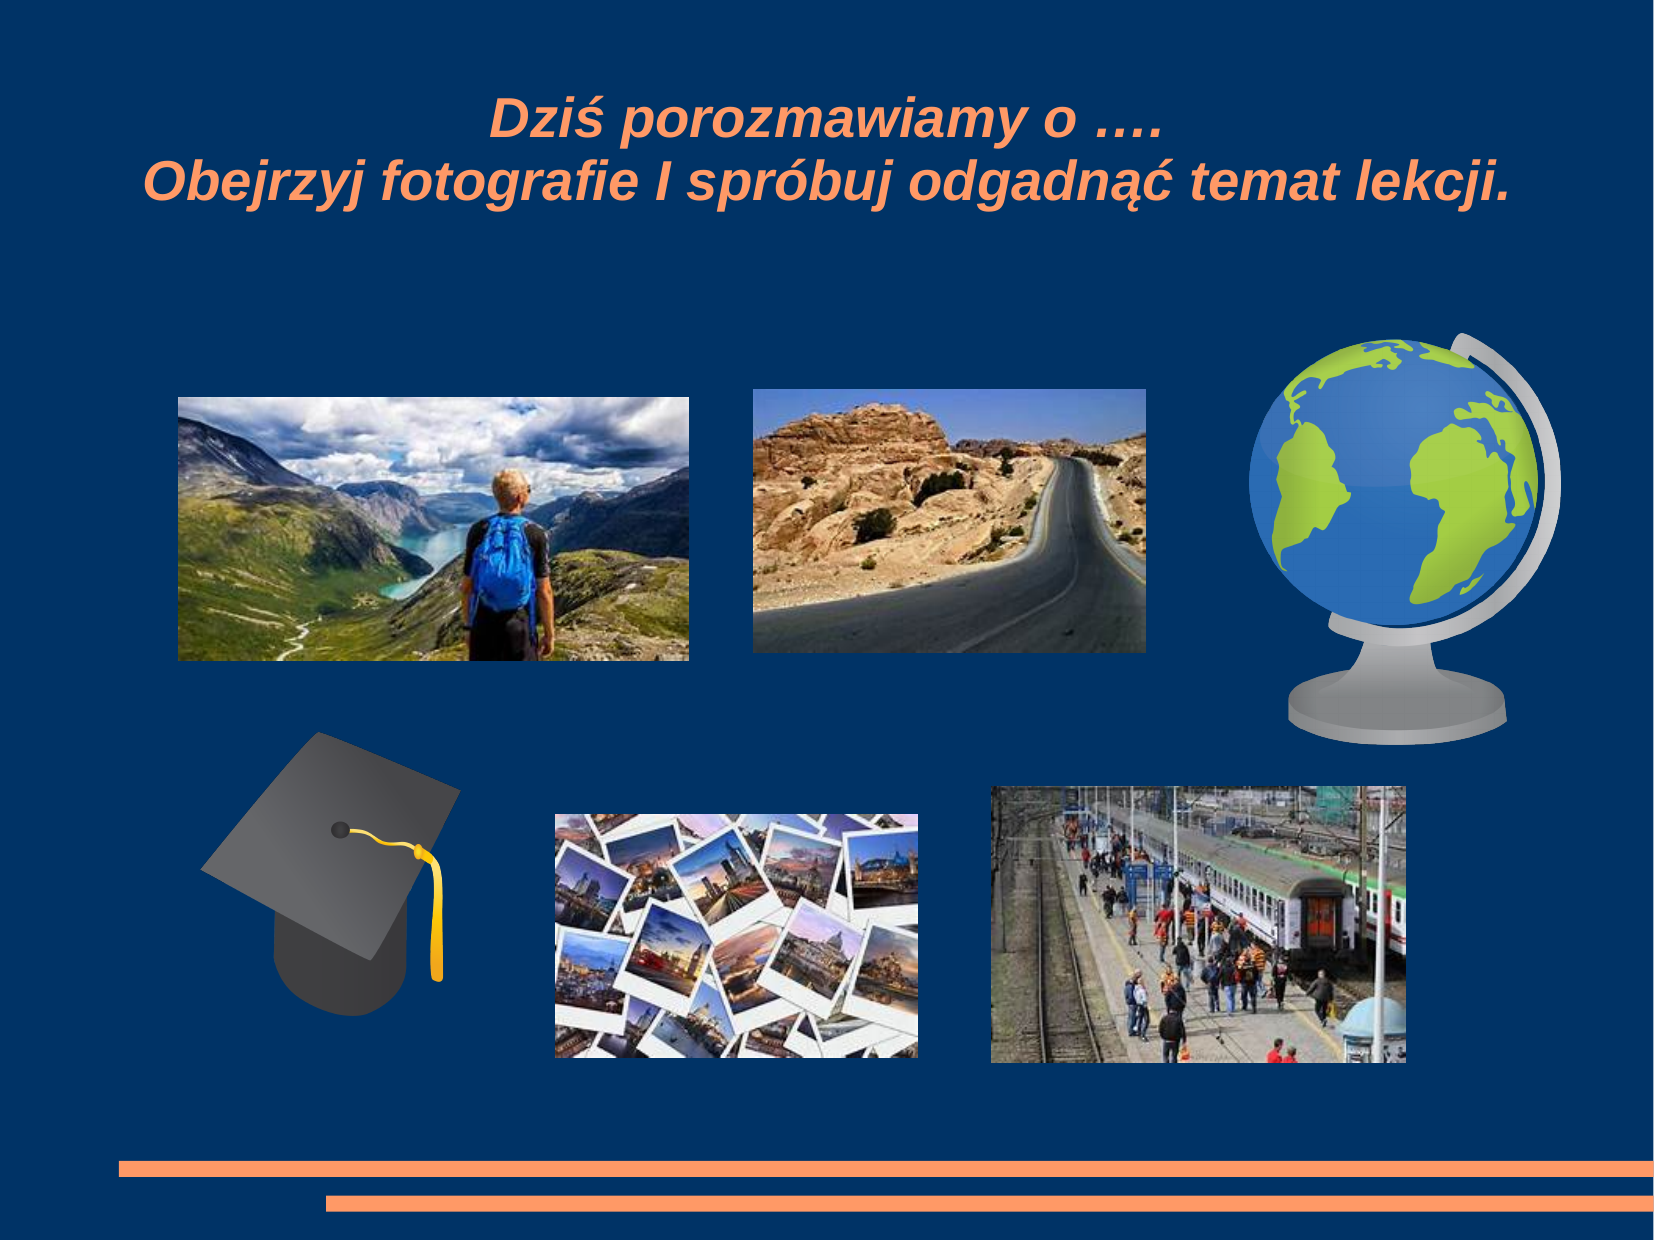

# Dziś porozmawiamy o …. Obejrzyj fotografie I spróbuj odgadnąć temat lekcji.